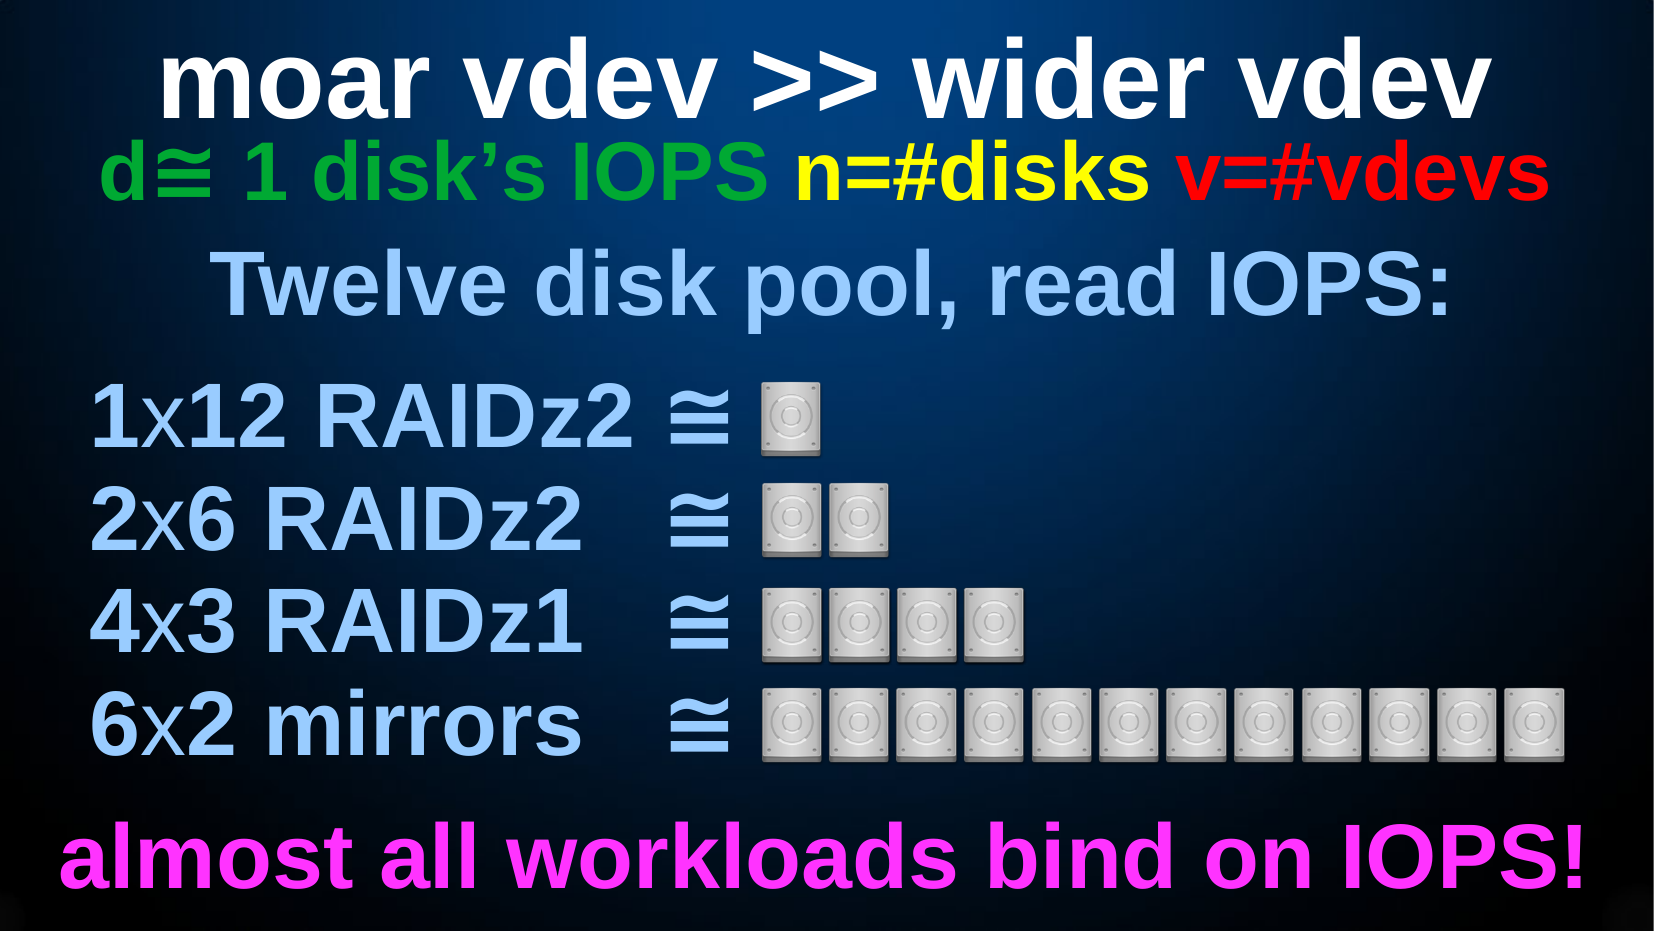

# moar vdev >> wider vdev
d≅ 1 disk’s IOPS n=#disks v=#vdevs
almost all workloads bind on IOPS!
Twelve disk pool, read IOPS:
1x12 RAIDz2 ≅
2x6 RAIDz2 ≅
4x3 RAIDz1 ≅
6x2 mirrors ≅